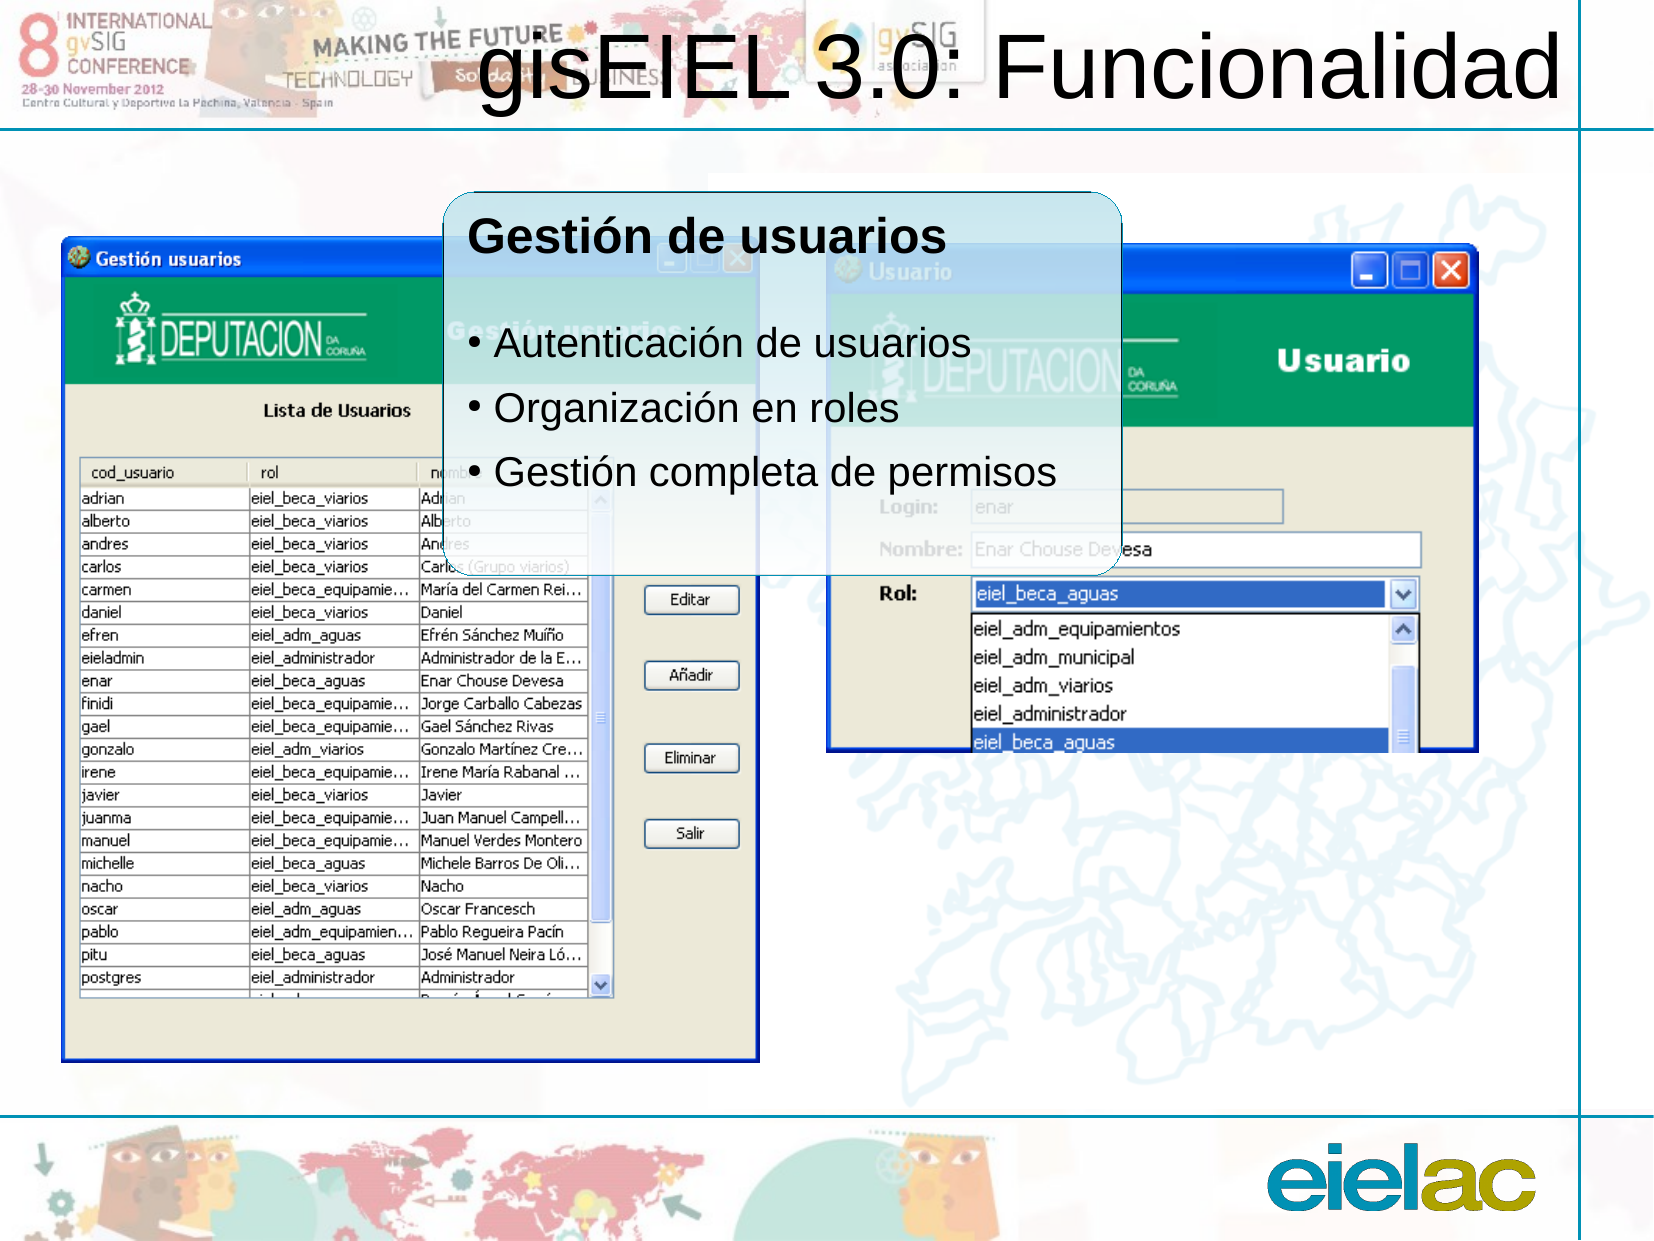

# gisEIEL 3.0: Funcionalidad
Gestión de usuarios
 Autenticación de usuarios
 Organización en roles
 Gestión completa de permisos